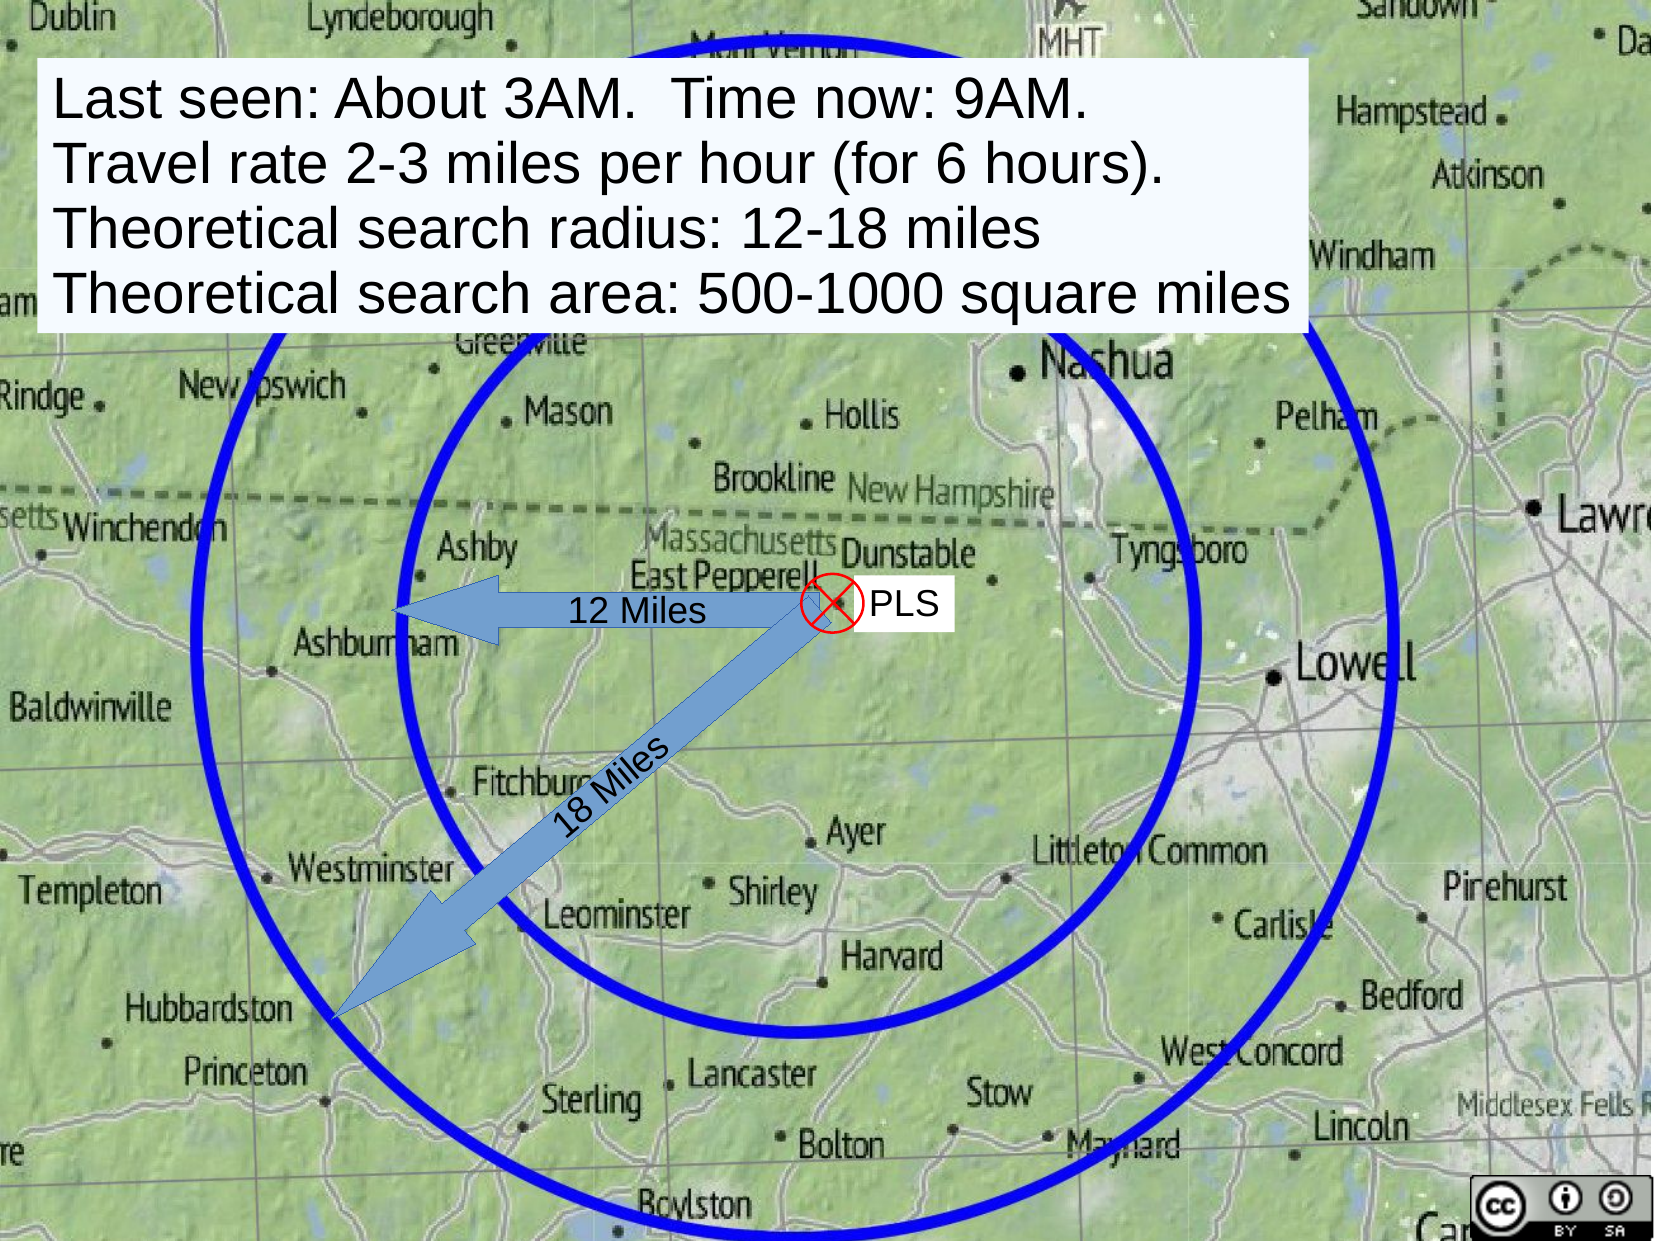

Last seen: About 3AM. Time now: 9AM.
Travel rate 2-3 miles per hour (for 6 hours).
Theoretical search radius: 12-18 miles
Theoretical search area: 500-1000 square miles
 12 Miles
PLS
 18 Miles